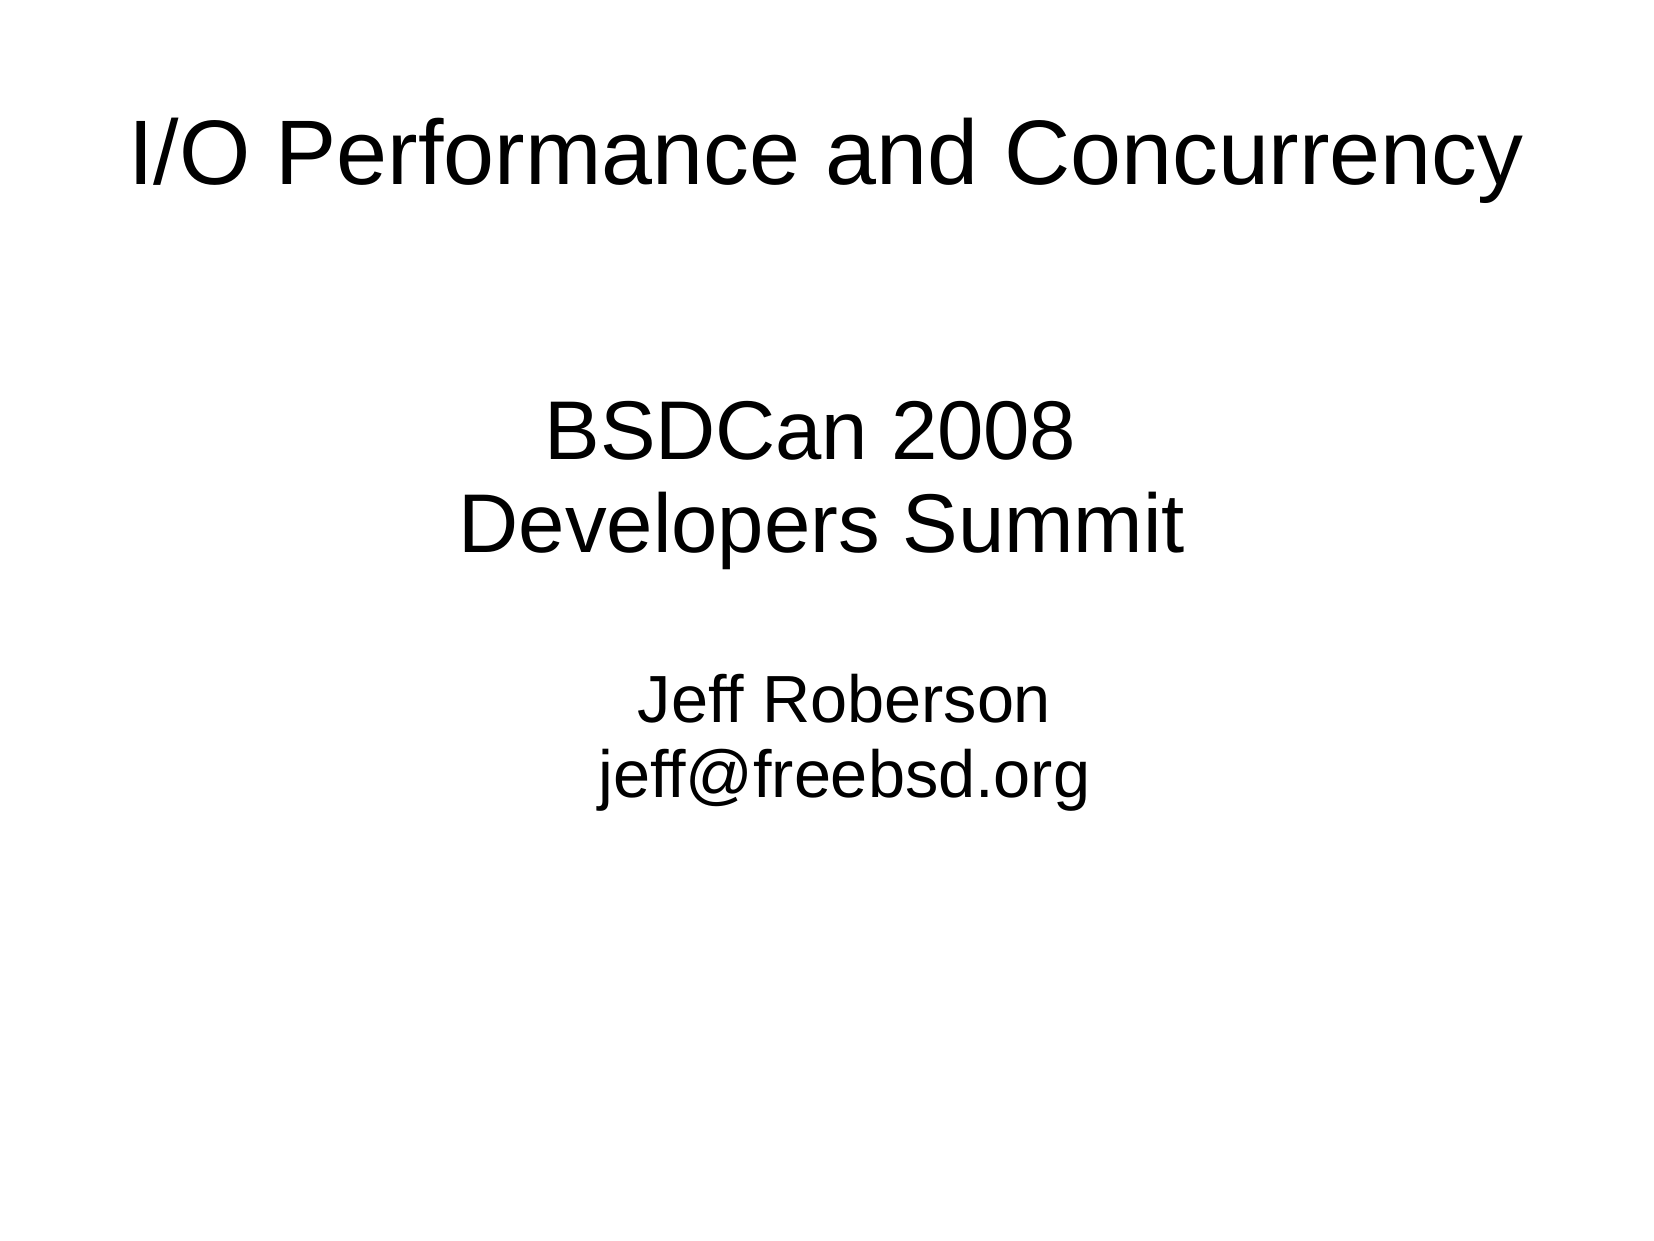

# I/O Performance and Concurrency
Jeff Roberson
jeff@freebsd.org
BSDCan 2008
Developers Summit